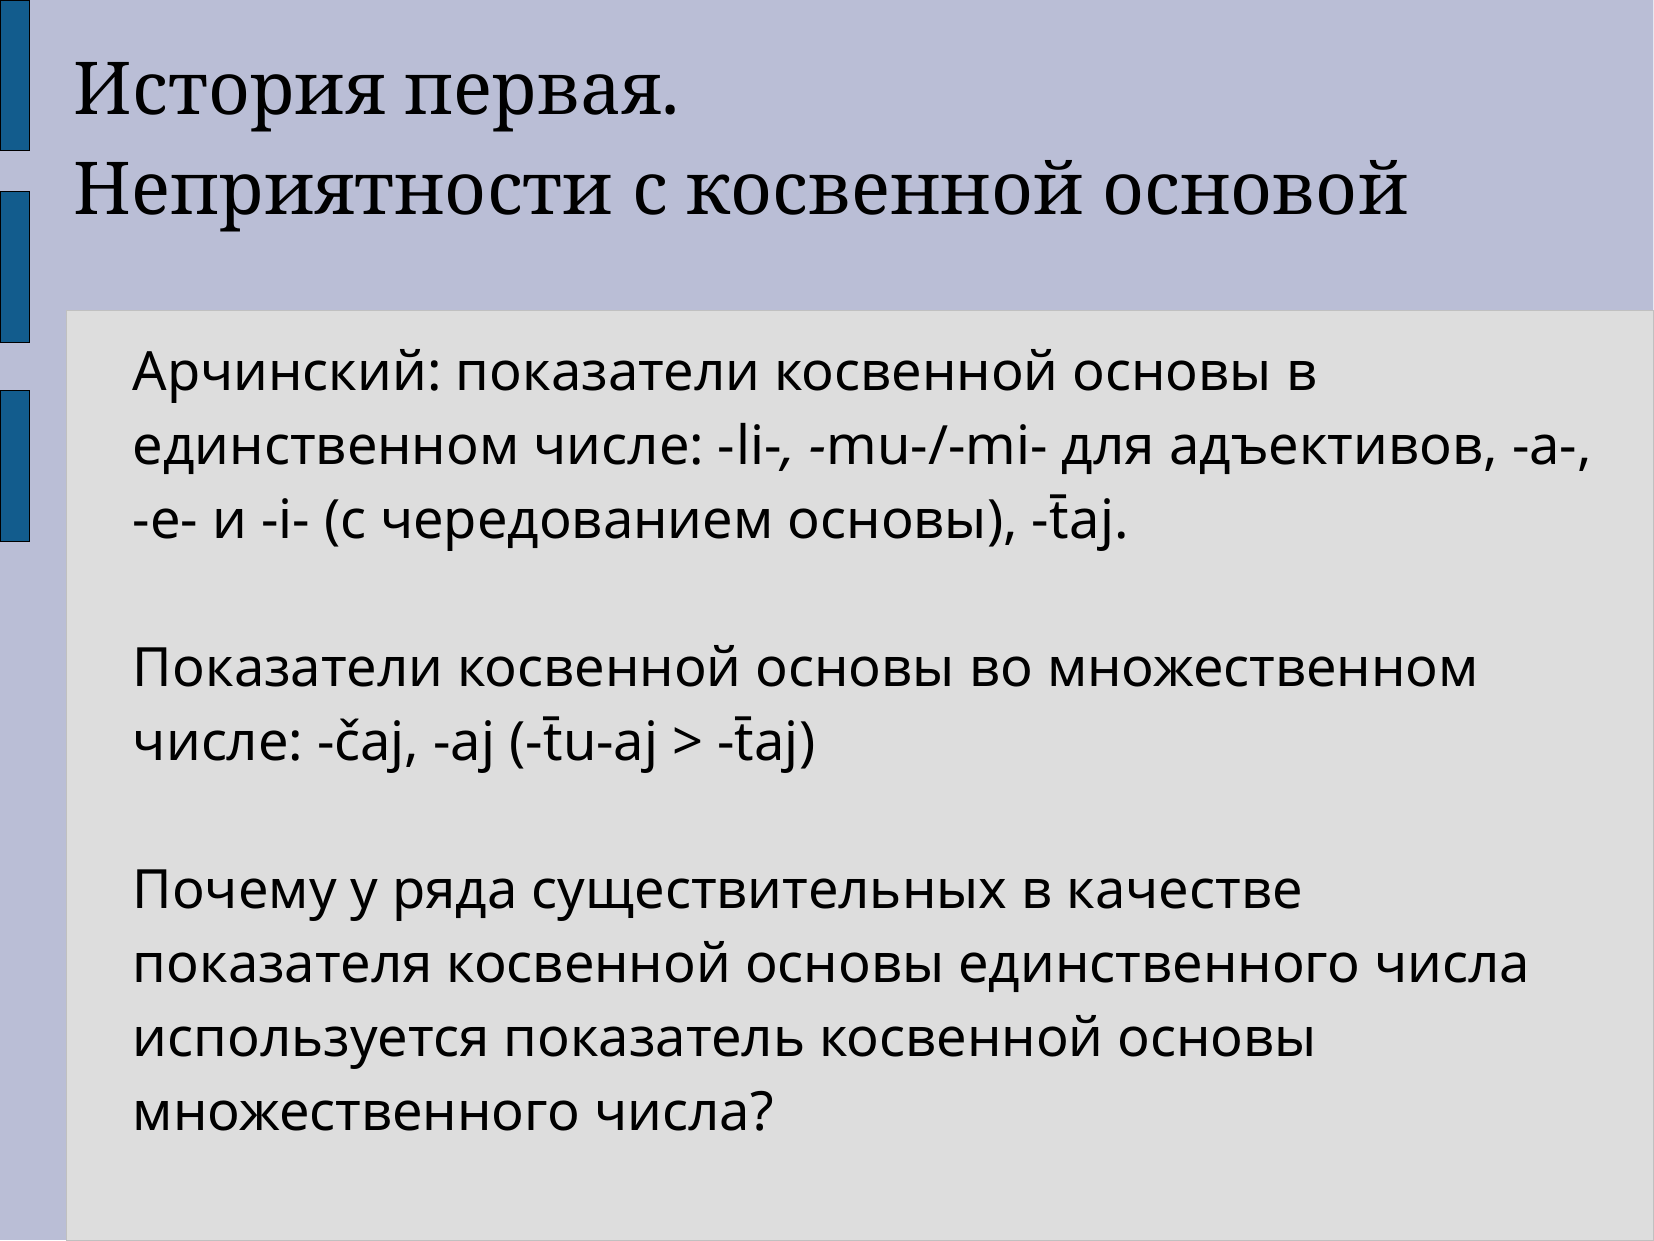

История первая.
Неприятности с косвенной основой
Арчинский: показатели косвенной основы в единственном числе: -li-, -mu-/-mi- для адъективов, -a-, -e- и -i- (с чередованием основы), -t̄aj.
Показатели косвенной основы во множественном числе: -čaj, -aj (-t̄u-aj > -t̄aj)
Почему у ряда существительных в качестве показателя косвенной основы единственного числа используется показатель косвенной основы множественного числа?